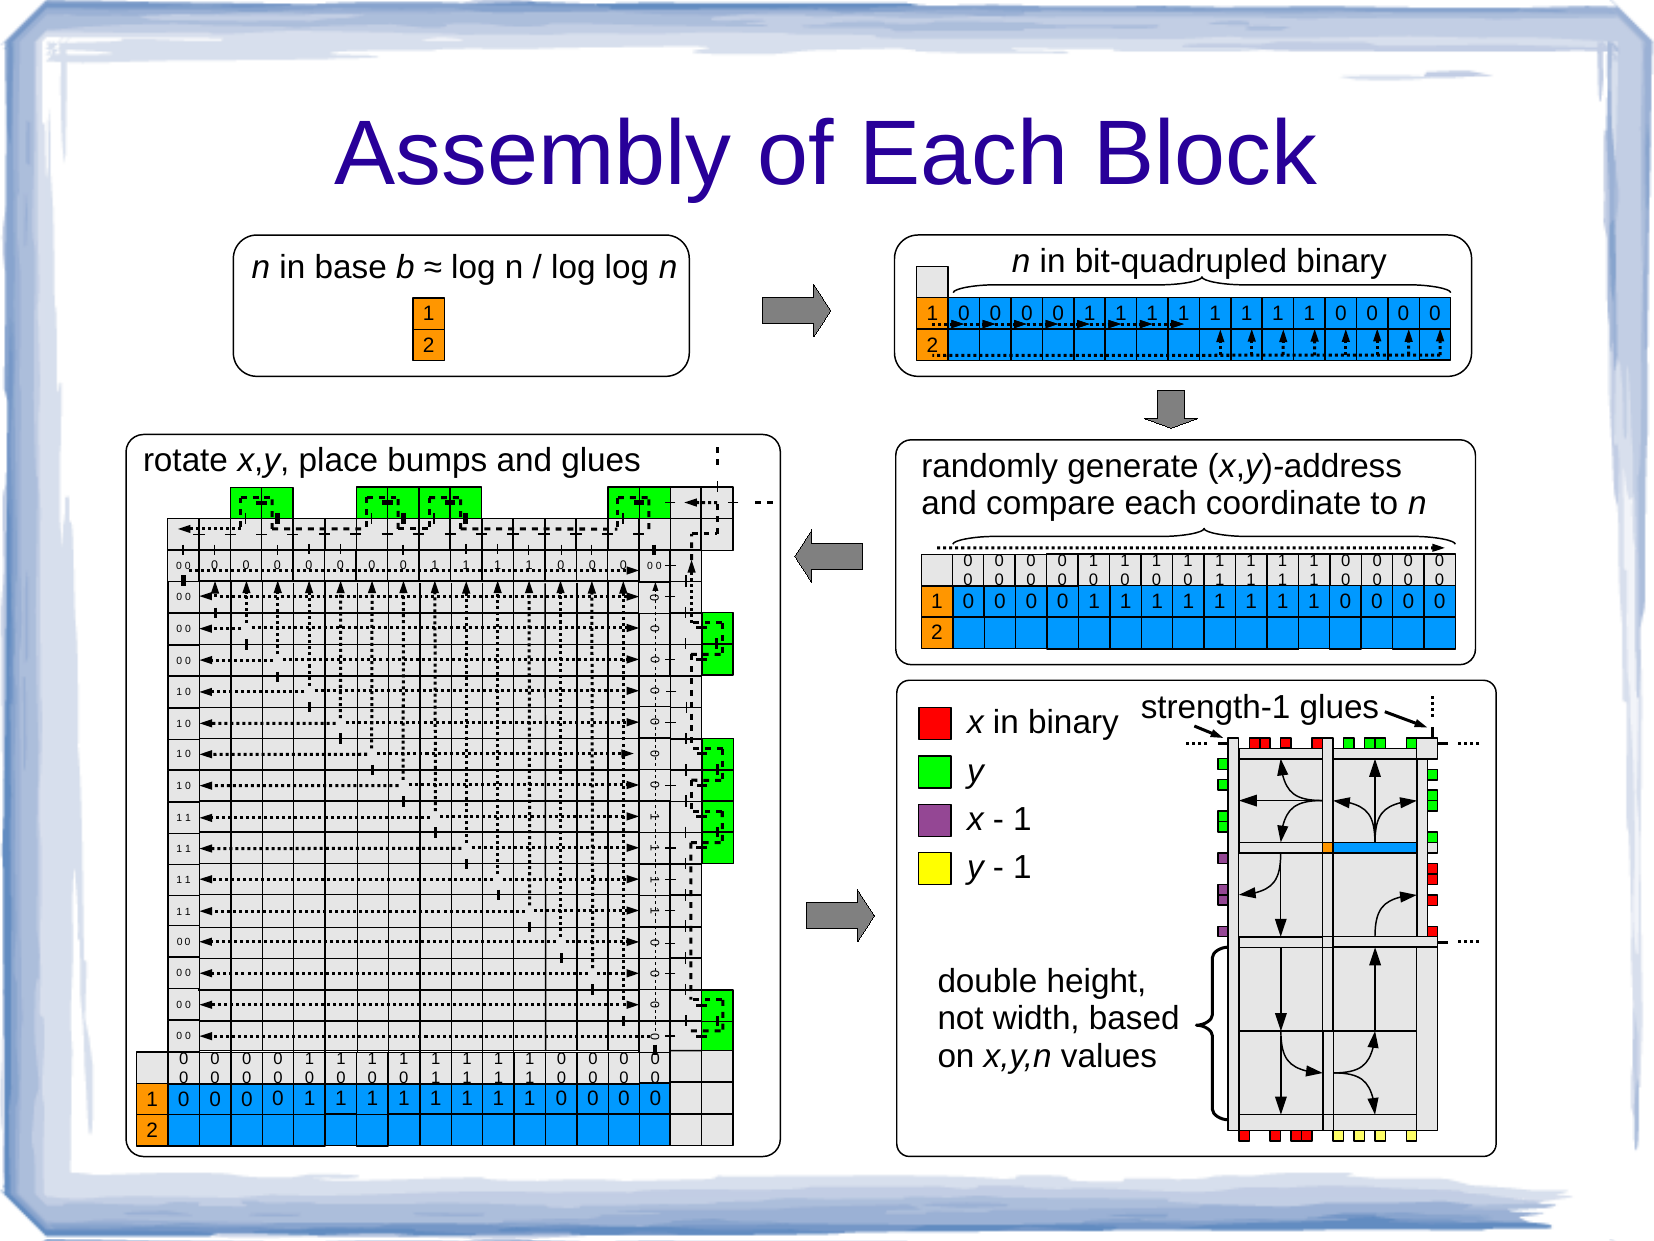

# Assembly of Each Block
n in base b ≈ log n / log log n
1
2
n in bit-quadrupled binary
0
0
0
0
1
1
1
1
1
1
1
1
0
0
1
0
0
2
rotate x,y, place bumps and glues
0
1
1
0
0
0
0
0
1
1
0
0
0
0
0 0
0 0
0 0
0
0 0
0
0
0 0
0
1 0
0
1 0
0
1 0
0
1 0
1
1 1
1
1 1
1 1
1
1
1 1
0 0
0
0 0
0
0 0
0
0 0
0
0
0
1
1
0
0
0
0
0
0
0
0
1
0
1
0
1
0
1
0
1
1
1
1
1
1
0
0
0
0
0
0
1
1
1
1
0
0
0
0
0
1
1
1
1
0
1
0
0
2
randomly generate (x,y)-address and compare each coordinate to n
0
0
1
1
0
0
0
0
0
0
0
0
1
0
1
0
1
0
1
0
1
1
1
1
1
1
0
0
0
0
0
0
0
0
0
0
1
1
1
1
1
1
1
1
0
0
1
0
0
2
strength-1 glues
x in binary
y
x - 1
y - 1
double height, not width, based on x,y,n values